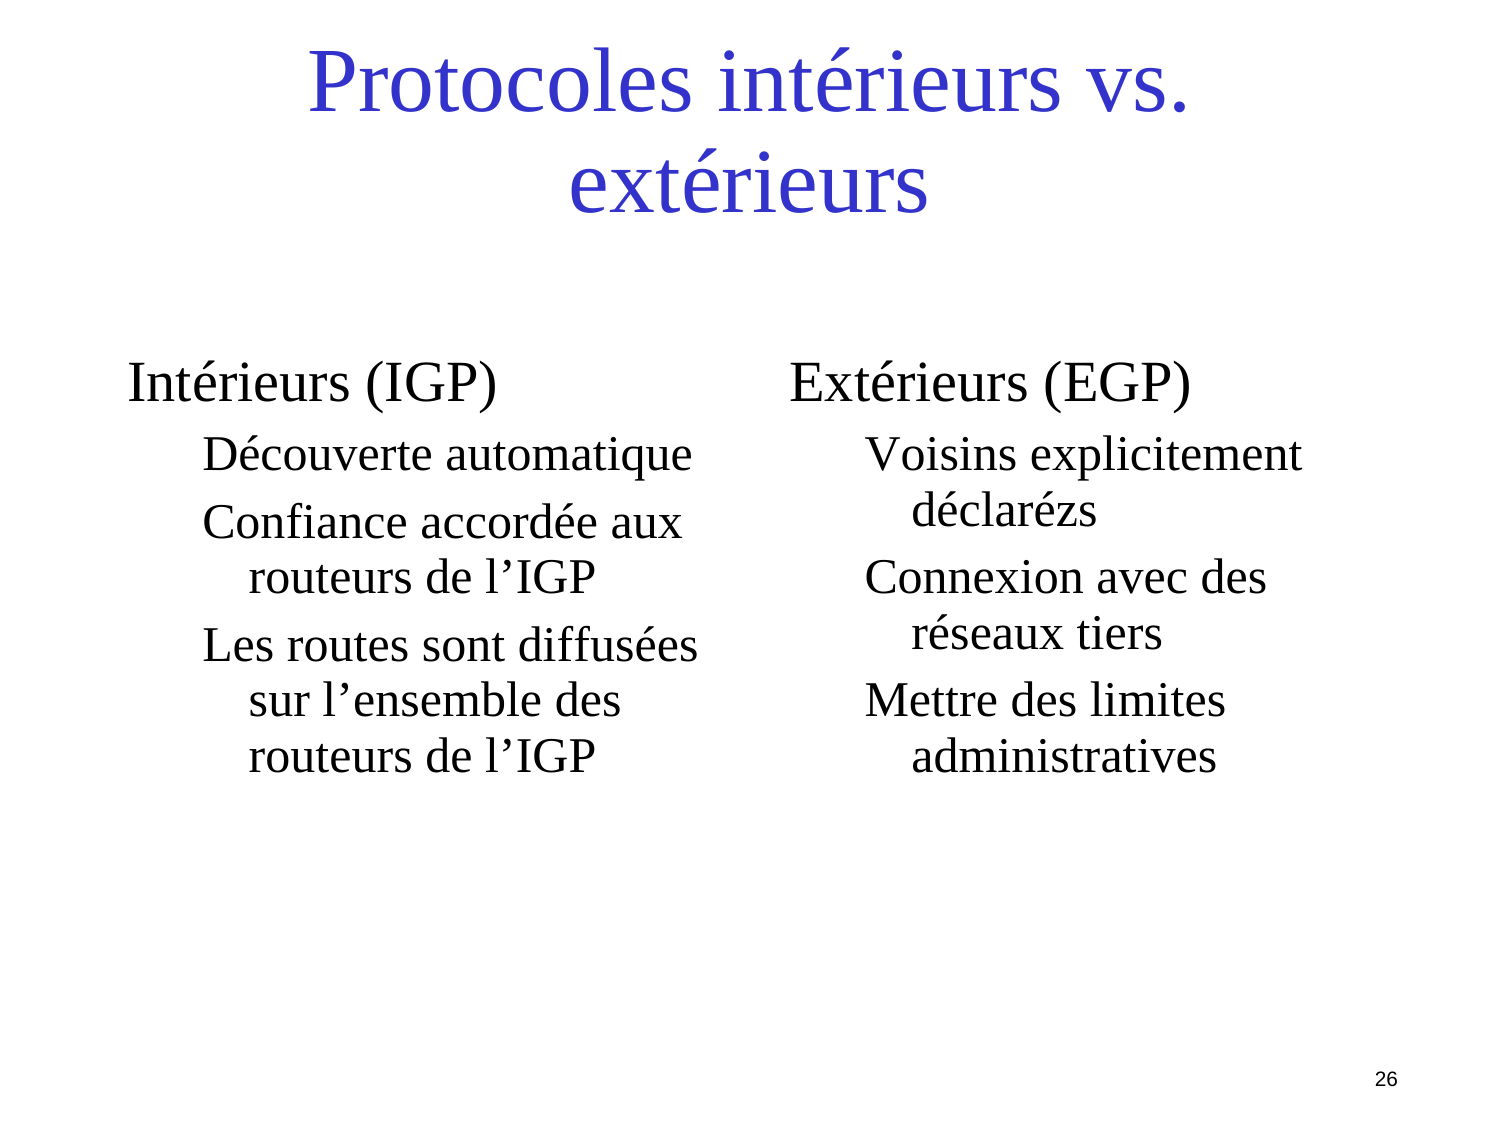

# Protocoles intérieurs vs. extérieurs
Intérieurs (IGP)
Découverte automatique
Confiance accordée aux routeurs de l’IGP
Les routes sont diffusées sur l’ensemble des routeurs de l’IGP
Extérieurs (EGP)
Voisins explicitement déclarézs
Connexion avec des réseaux tiers
Mettre des limites administratives